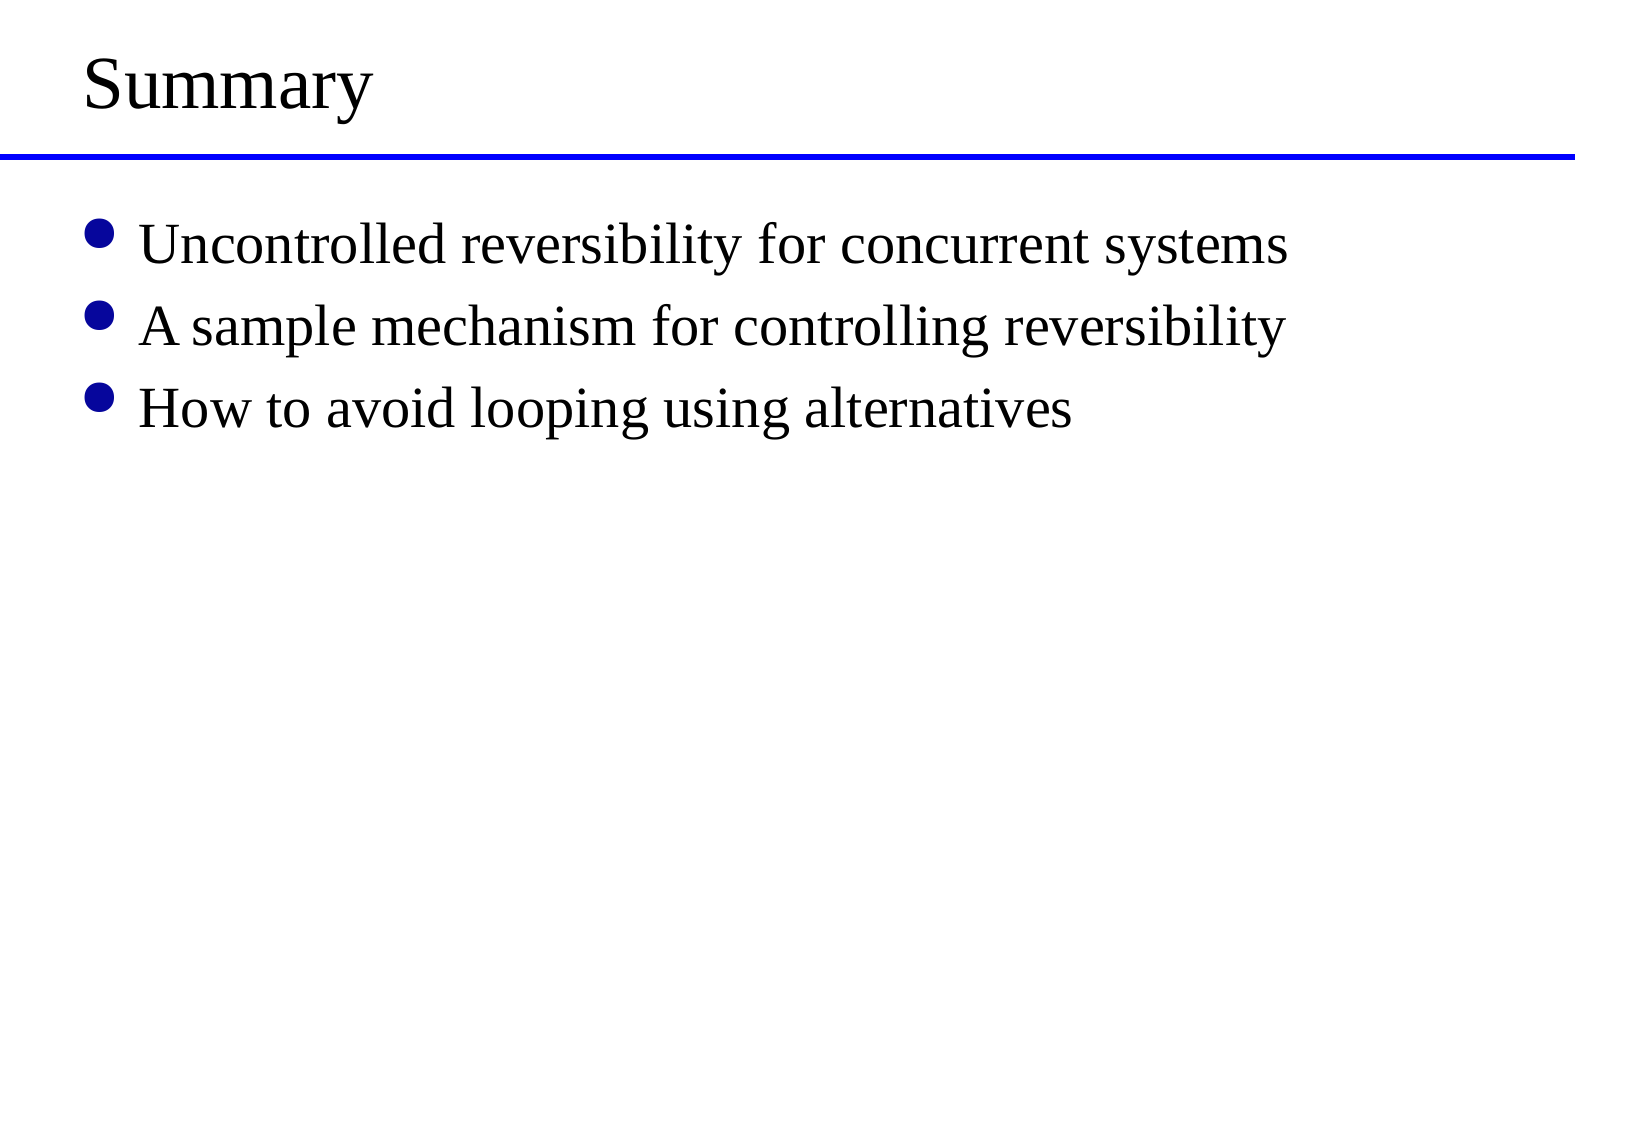

# Summary
Uncontrolled reversibility for concurrent systems
A sample mechanism for controlling reversibility
How to avoid looping using alternatives